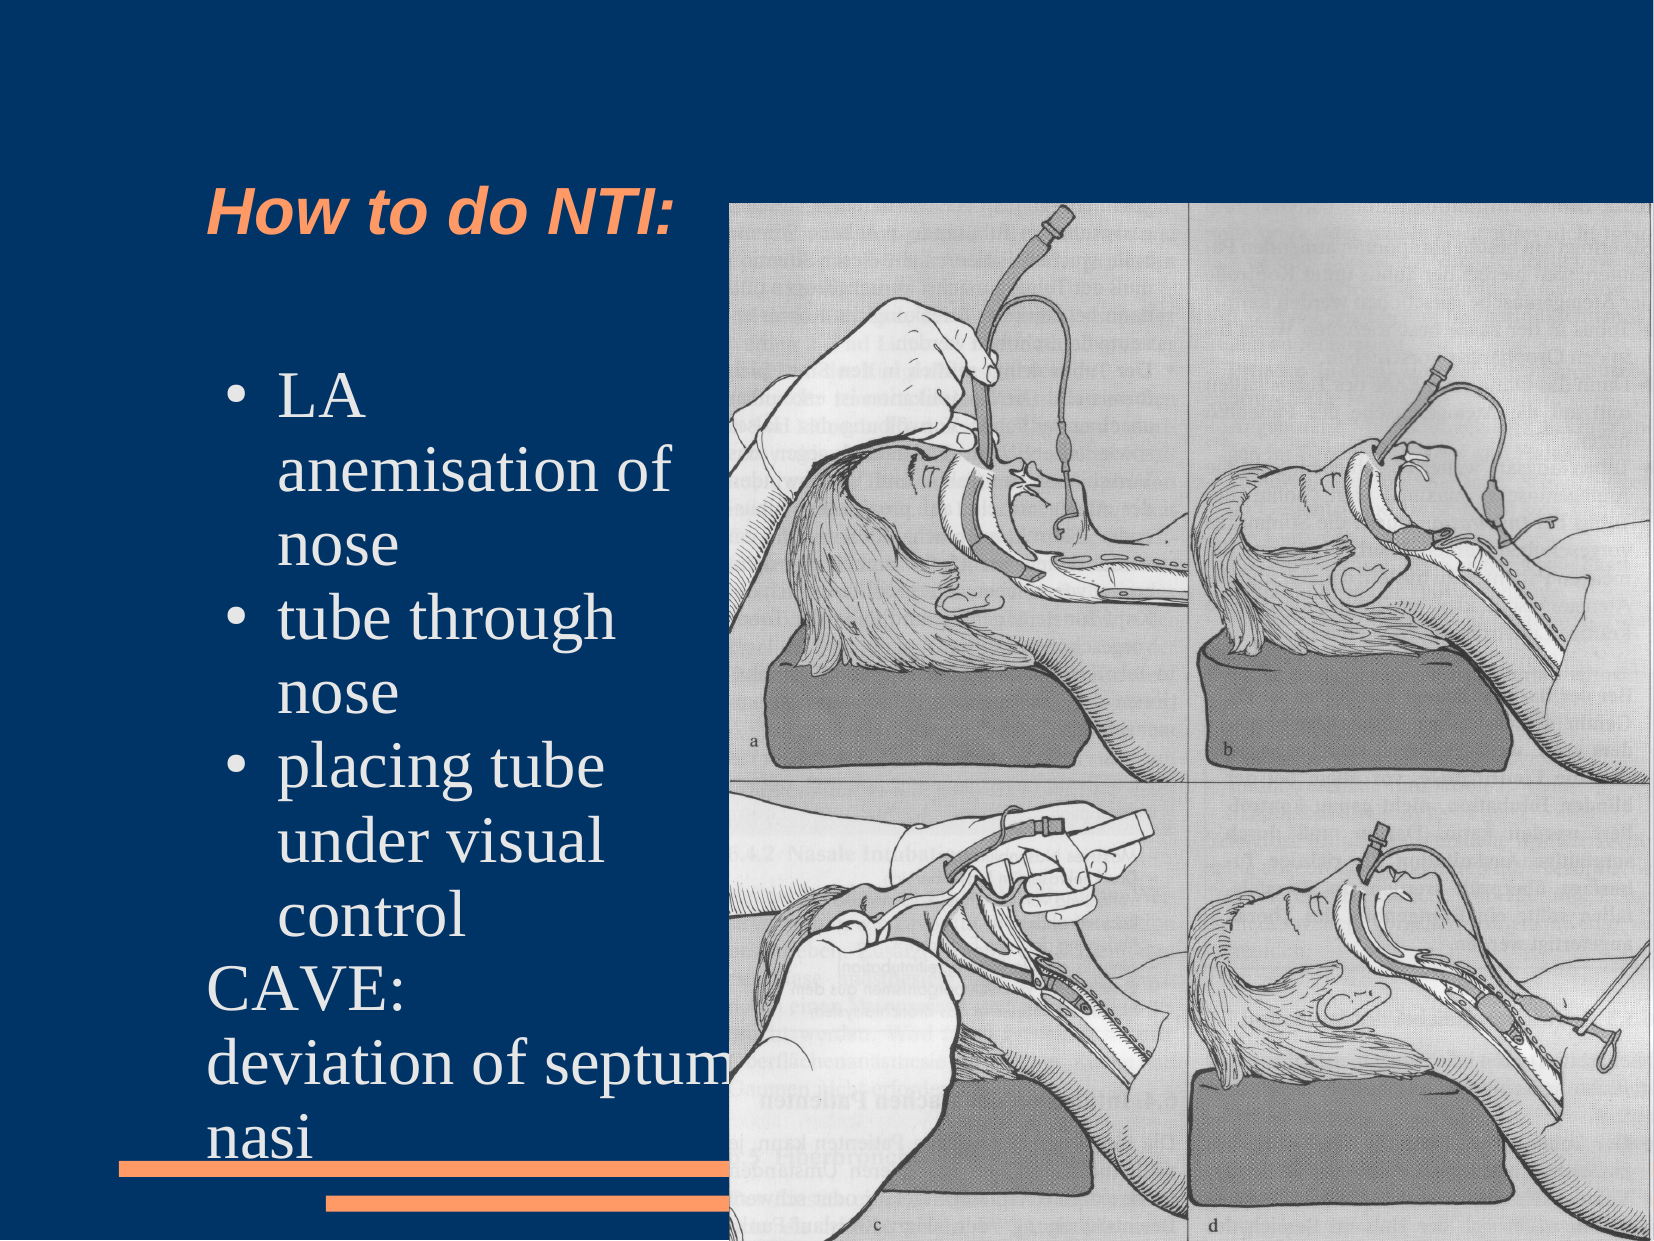

# How to do NTI:
LA
anemisation of nose
tube through nose
placing tube under visual control
CAVE:
deviation of septum nasi